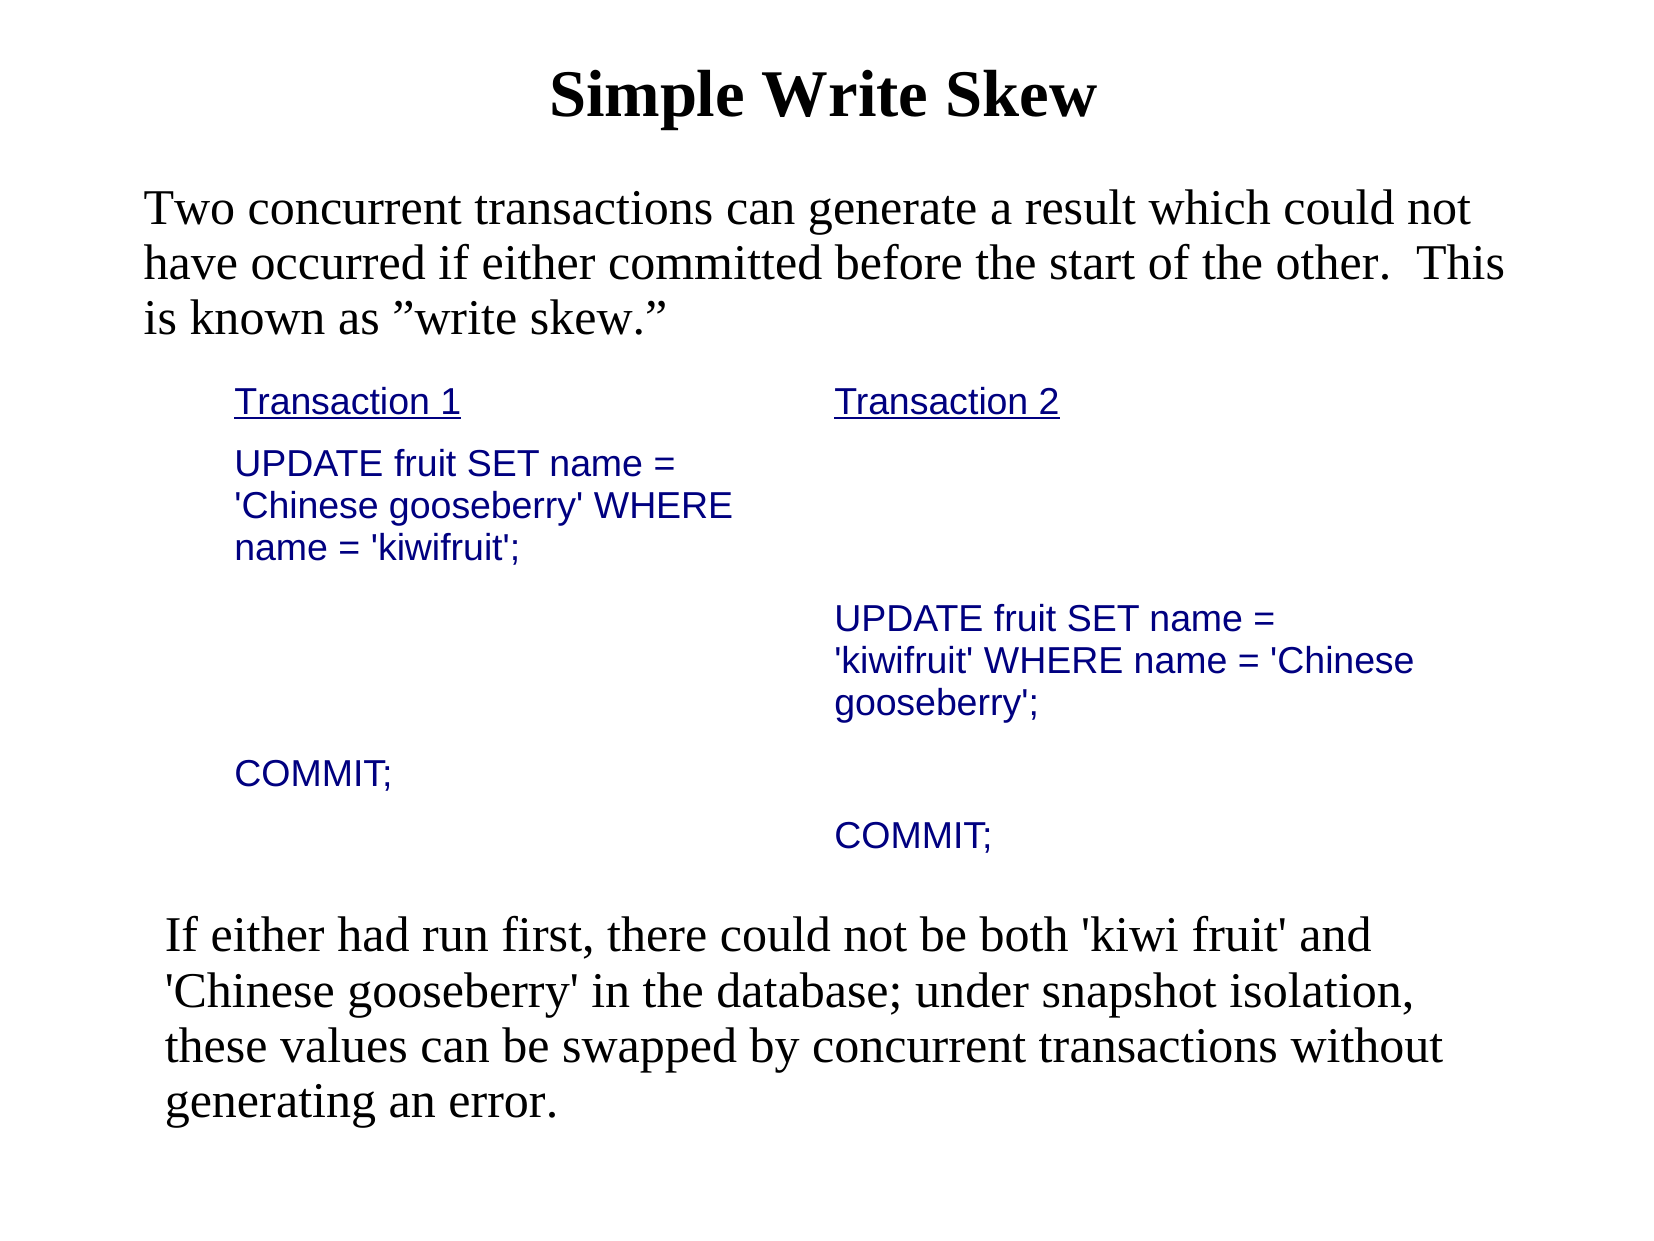

# Simple Write Skew
Two concurrent transactions can generate a result which could not have occurred if either committed before the start of the other. This is known as ”write skew.”
| Transaction 1 | Transaction 2 |
| --- | --- |
| UPDATE fruit SET name = 'Chinese gooseberry' WHERE name = 'kiwifruit'; | |
| | UPDATE fruit SET name = 'kiwifruit' WHERE name = 'Chinese gooseberry'; |
| COMMIT; | |
| | COMMIT; |
If either had run first, there could not be both 'kiwi fruit' and 'Chinese gooseberry' in the database; under snapshot isolation, these values can be swapped by concurrent transactions without generating an error.